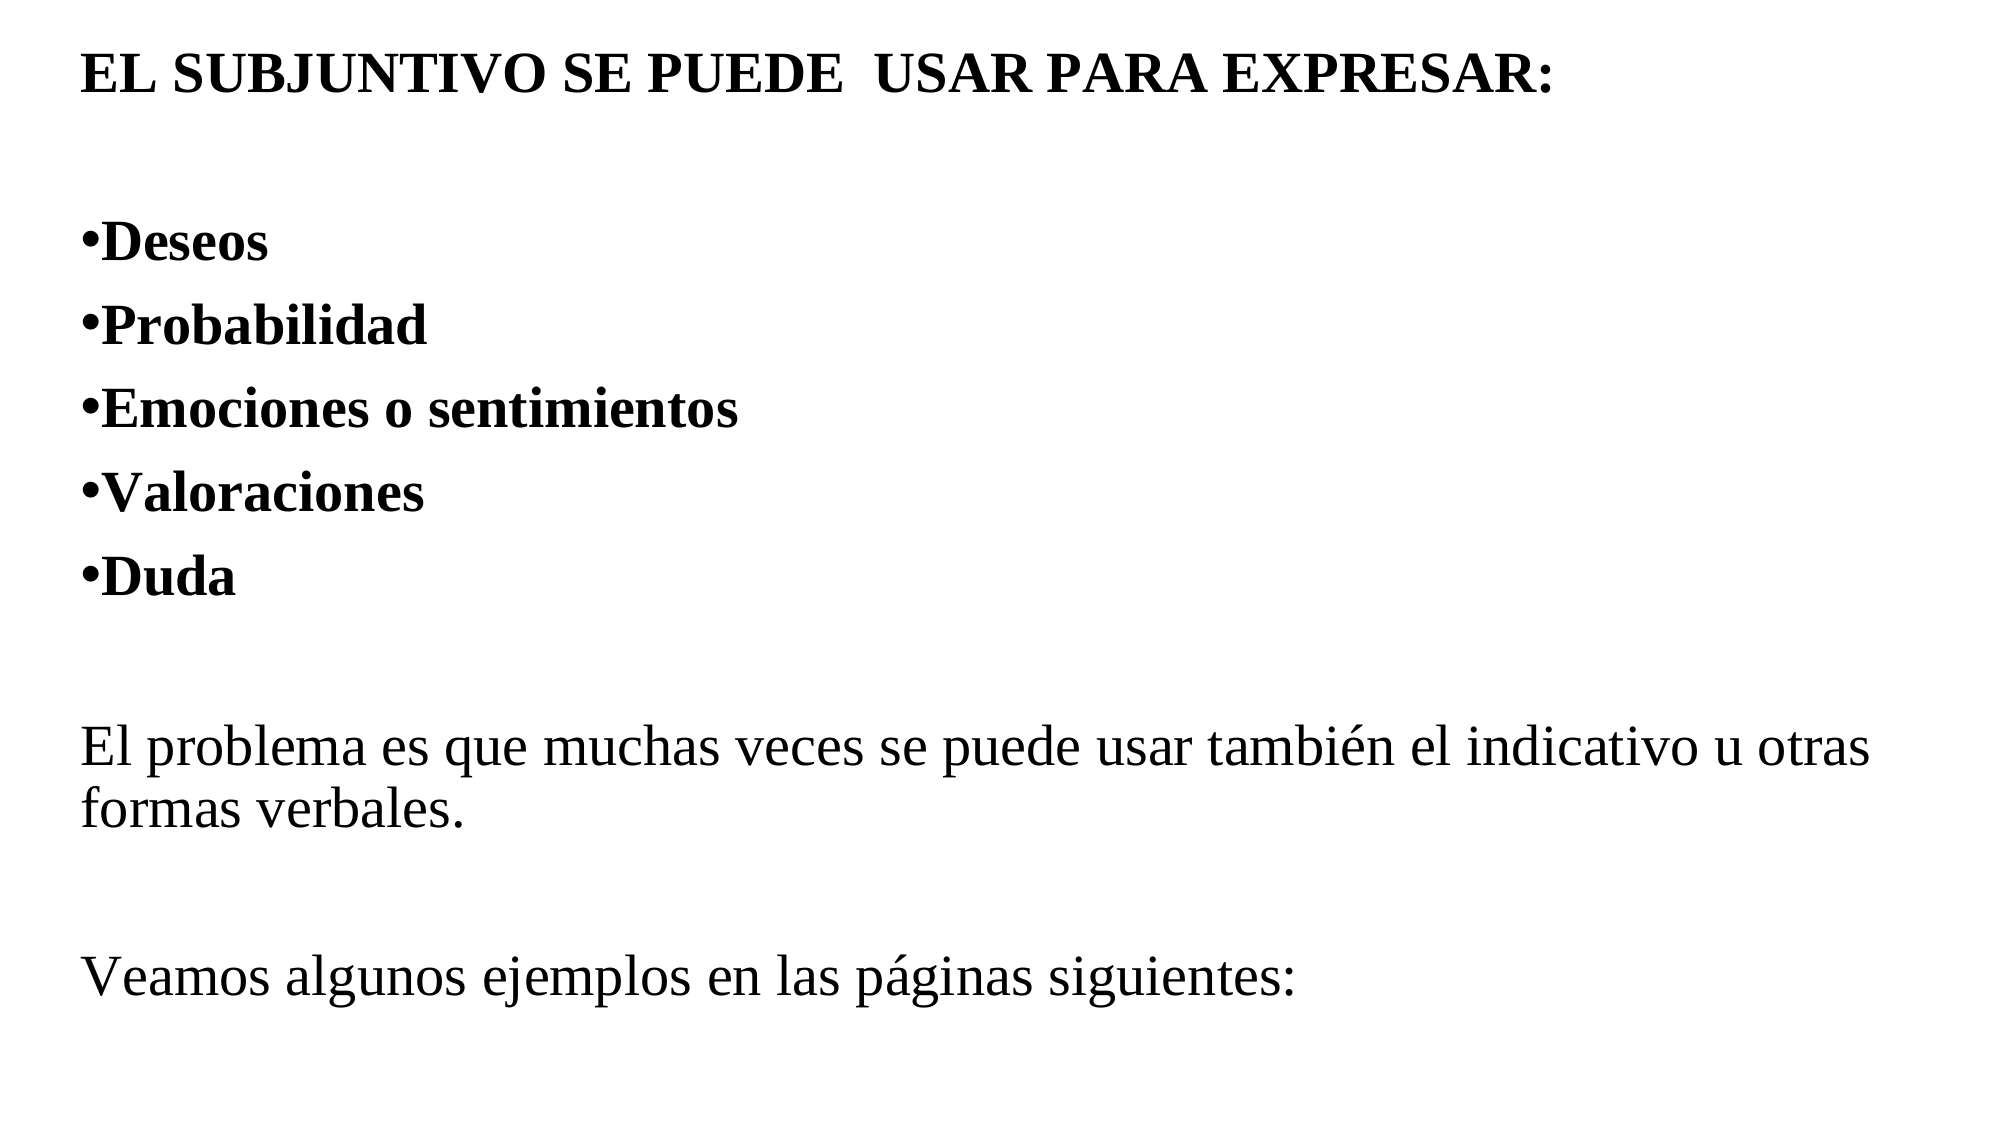

# EL SUBJUNTIVO SE PUEDE USAR PARA EXPRESAR:
Deseos
Probabilidad
Emociones o sentimientos
Valoraciones
Duda
El problema es que muchas veces se puede usar también el indicativo u otras formas verbales.
Veamos algunos ejemplos en las páginas siguientes: